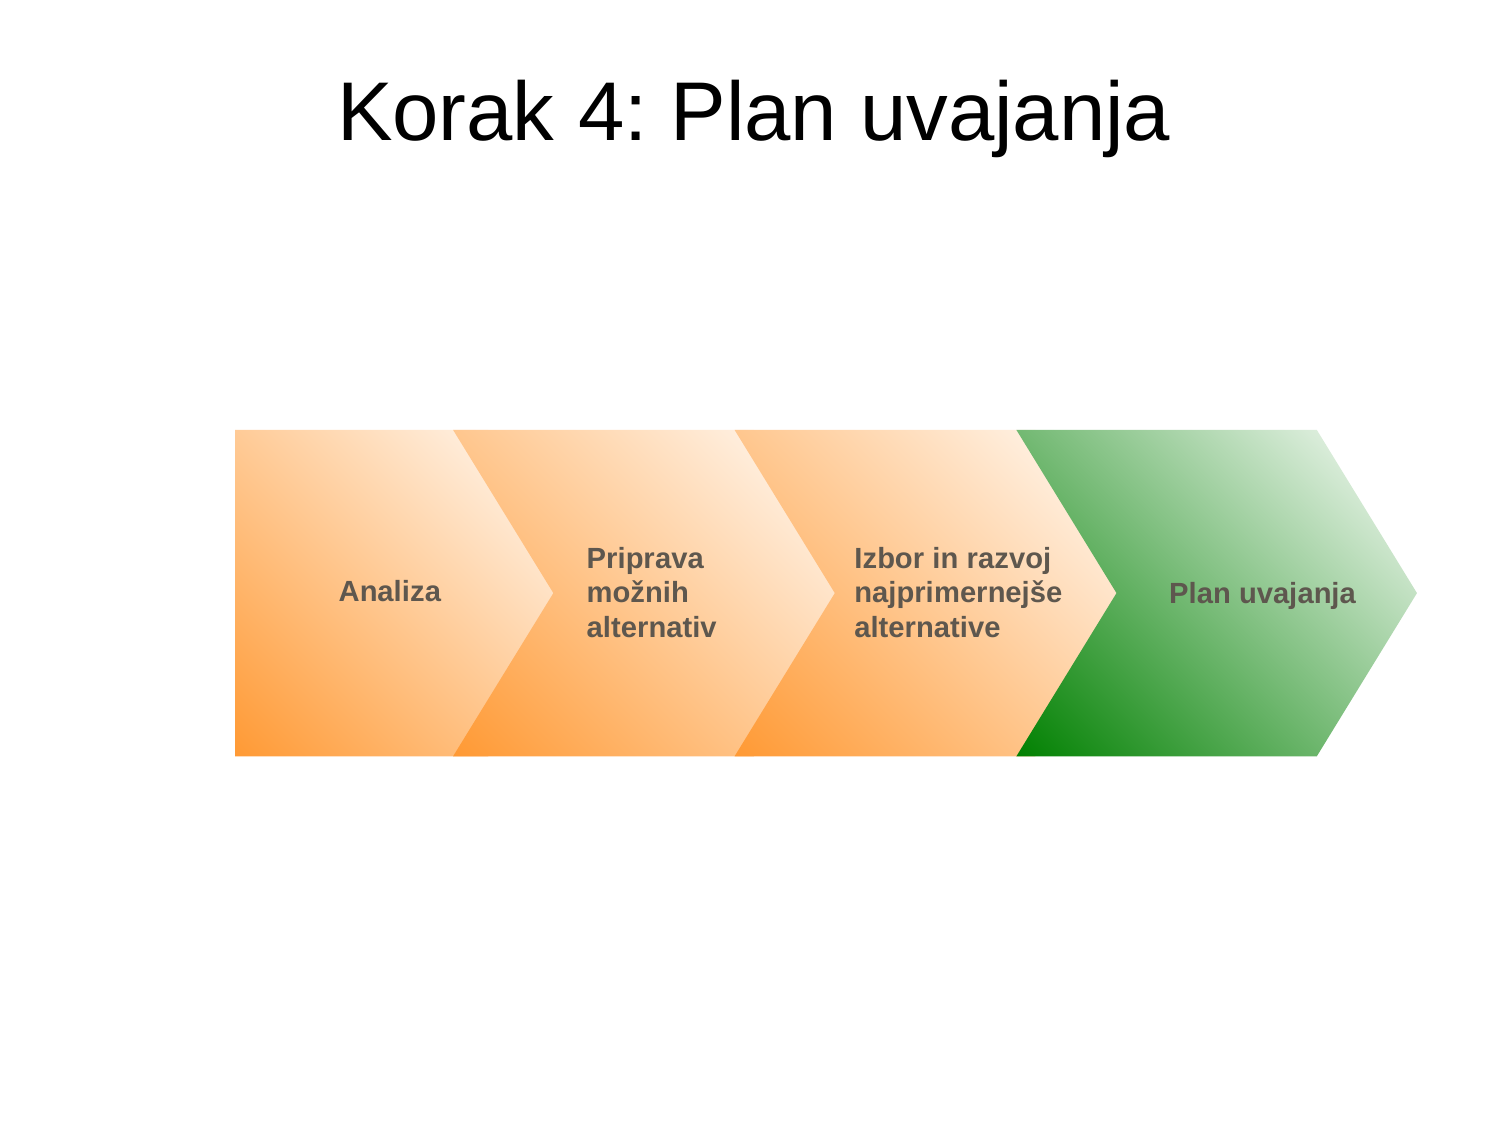

# Korak 4: Plan uvajanja
Plan uvajanja
Priprava možnih alternativ
Izbor in razvoj
najprimernejše
alternative
Analiza